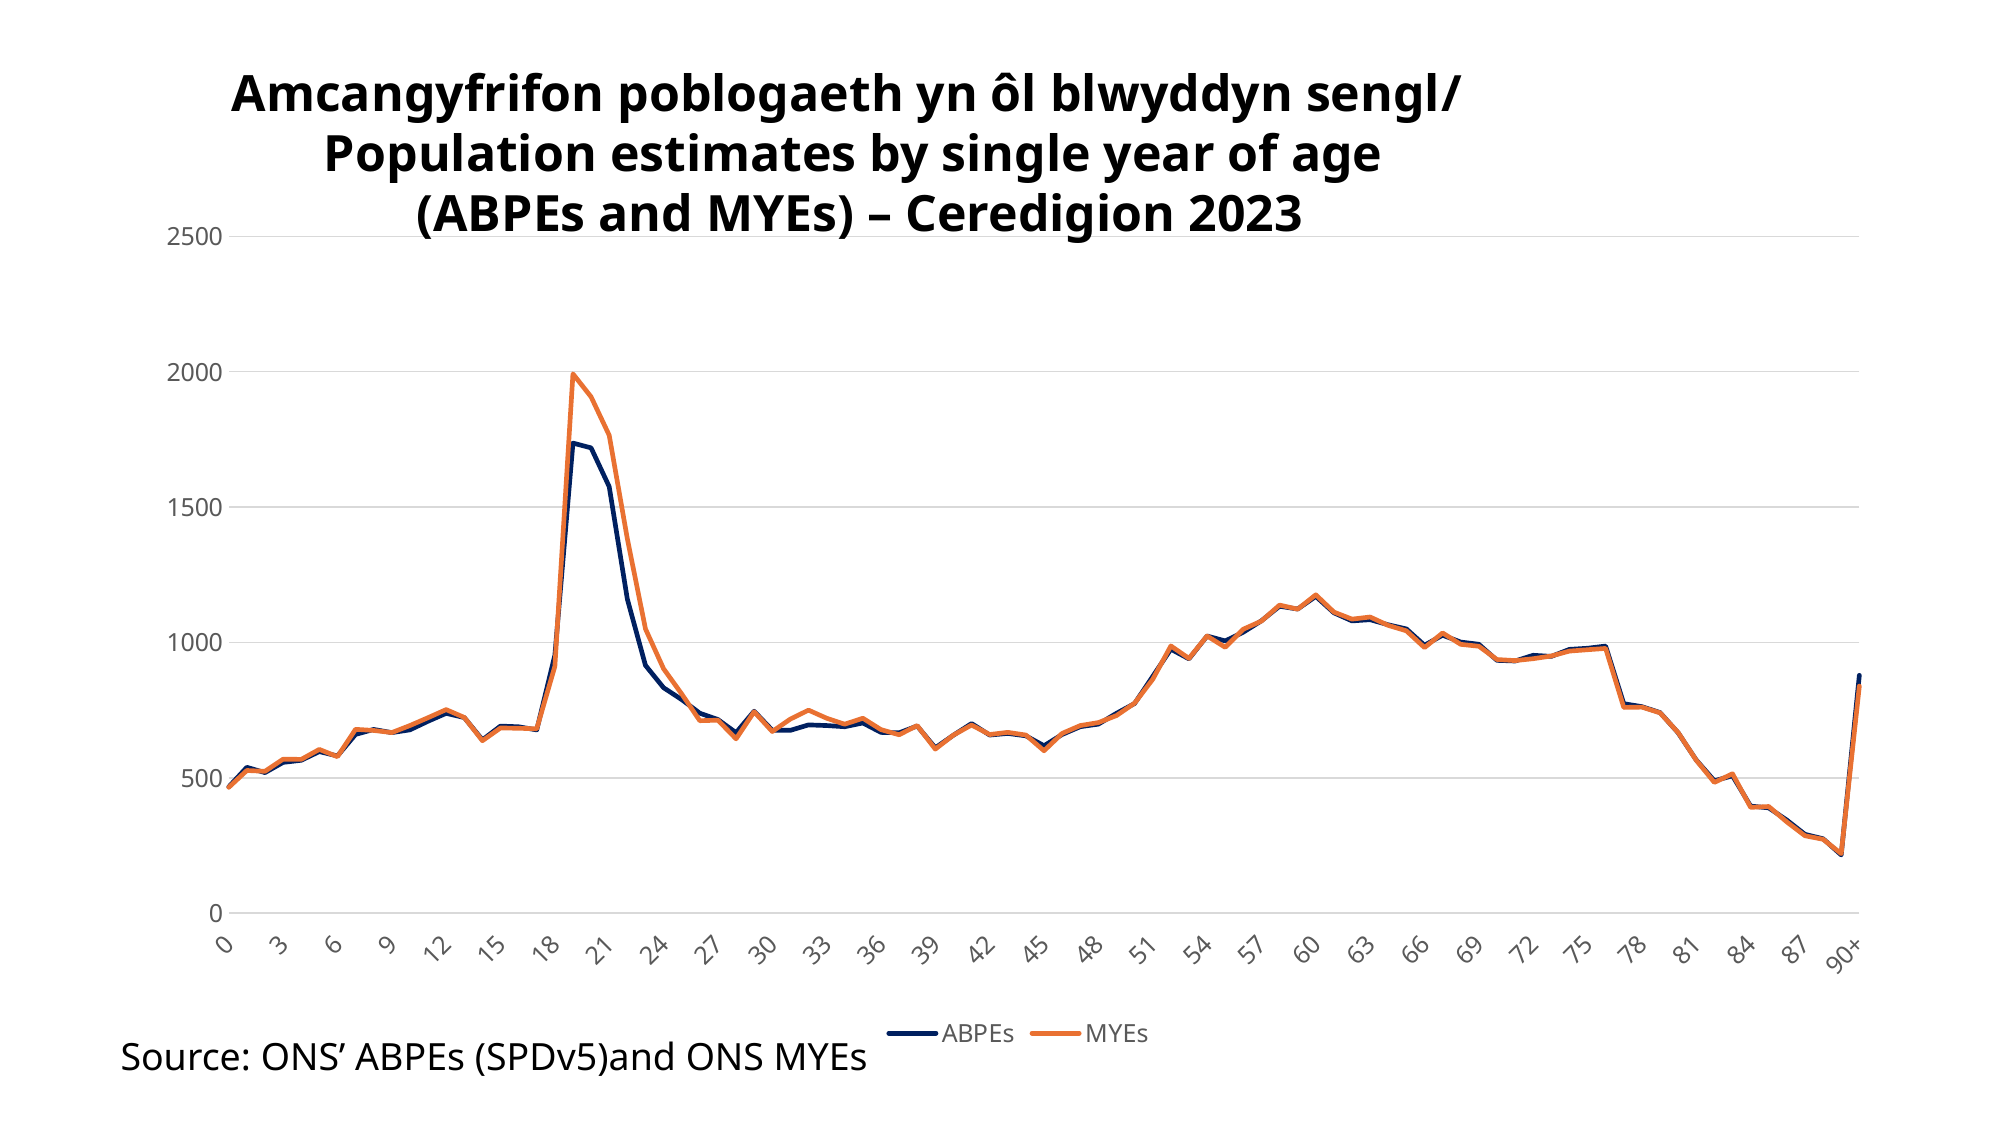

Amcangyfrifon poblogaeth yn ôl blwyddyn sengl/
Population estimates by single year of age
 (ABPEs and MYEs) – Ceredigion 2023
### Chart
| Category | ABPEs | MYEs |
|---|---|---|
| 0 | 466.6431 | 465.0 |
| 1 | 538.8584 | 527.0 |
| 2 | 519.2982 | 524.0 |
| 3 | 556.8439 | 569.0 |
| 4 | 564.8892 | 568.0 |
| 5 | 596.7932 | 605.0 |
| 6 | 580.7158 | 578.0 |
| 7 | 660.3506 | 679.0 |
| 8 | 678.6706 | 675.0 |
| 9 | 666.9336 | 667.0 |
| 10 | 677.2343 | 693.0 |
| 11 | 709.0002 | 722.0 |
| 12 | 738.1338 | 752.0 |
| 13 | 722.4647 | 723.0 |
| 14 | 640.1659 | 637.0 |
| 15 | 691.0854 | 684.0 |
| 16 | 688.53 | 683.0 |
| 17 | 676.9836 | 681.0 |
| 18 | 953.1519 | 912.0 |
| 19 | 1736.379 | 1992.0 |
| 20 | 1718.505 | 1907.0 |
| 21 | 1575.2704 | 1765.0 |
| 22 | 1159.9668 | 1383.0 |
| 23 | 915.3954 | 1050.0 |
| 24 | 832.7878 | 903.0 |
| 25 | 788.9713 | 810.0 |
| 26 | 738.736 | 711.0 |
| 27 | 715.2254 | 713.0 |
| 28 | 666.6805 | 644.0 |
| 29 | 746.1229 | 744.0 |
| 30 | 675.7419 | 671.0 |
| 31 | 675.3481 | 717.0 |
| 32 | 695.3721 | 750.0 |
| 33 | 692.9678 | 720.0 |
| 34 | 688.6202 | 698.0 |
| 35 | 702.7202 | 720.0 |
| 36 | 667.6494 | 678.0 |
| 37 | 666.1166 | 659.0 |
| 38 | 691.5412 | 693.0 |
| 39 | 610.9116 | 606.0 |
| 40 | 657.4598 | 658.0 |
| 41 | 700.3979 | 695.0 |
| 42 | 657.9074 | 660.0 |
| 43 | 663.9899 | 668.0 |
| 44 | 655.0613 | 658.0 |
| 45 | 618.4812 | 600.0 |
| 46 | 660.1391 | 664.0 |
| 47 | 688.8867 | 693.0 |
| 48 | 698.3236 | 704.0 |
| 49 | 738.2093 | 730.0 |
| 50 | 774.6925 | 776.0 |
| 51 | 874.5913 | 864.0 |
| 52 | 974.9612 | 987.0 |
| 53 | 939.2707 | 941.0 |
| 54 | 1023.6477 | 1024.0 |
| 55 | 1005.6772 | 982.0 |
| 56 | 1037.8256 | 1049.0 |
| 57 | 1080.0522 | 1079.0 |
| 58 | 1133.5372 | 1138.0 |
| 59 | 1123.3171 | 1123.0 |
| 60 | 1170.1152 | 1176.0 |
| 61 | 1109.4012 | 1112.0 |
| 62 | 1079.5507 | 1086.0 |
| 63 | 1084.188 | 1094.0 |
| 64 | 1065.0878 | 1063.0 |
| 65 | 1049.9766 | 1043.0 |
| 66 | 989.7099 | 981.0 |
| 67 | 1026.661 | 1035.0 |
| 68 | 1001.4586 | 993.0 |
| 69 | 993.1494 | 986.0 |
| 70 | 933.8886 | 937.0 |
| 71 | 931.4517 | 933.0 |
| 72 | 952.5793 | 940.0 |
| 73 | 948.5407 | 950.0 |
| 74 | 974.4541 | 968.0 |
| 75 | 978.6622 | 973.0 |
| 76 | 986.6926 | 978.0 |
| 77 | 773.8232 | 760.0 |
| 78 | 762.8414 | 761.0 |
| 79 | 740.9932 | 740.0 |
| 80 | 666.3115 | 667.0 |
| 81 | 565.8653 | 565.0 |
| 82 | 489.0481 | 483.0 |
| 83 | 507.5091 | 515.0 |
| 84 | 395.513 | 391.0 |
| 85 | 389.0412 | 394.0 |
| 86 | 343.9015 | 337.0 |
| 87 | 291.2325 | 286.0 |
| 88 | 274.9379 | 273.0 |
| 89 | 215.1442 | 220.0 |
| 90+ | 878.6781 | 839.0 |Source: ONS’ ABPEs (SPDv5)and ONS MYEs